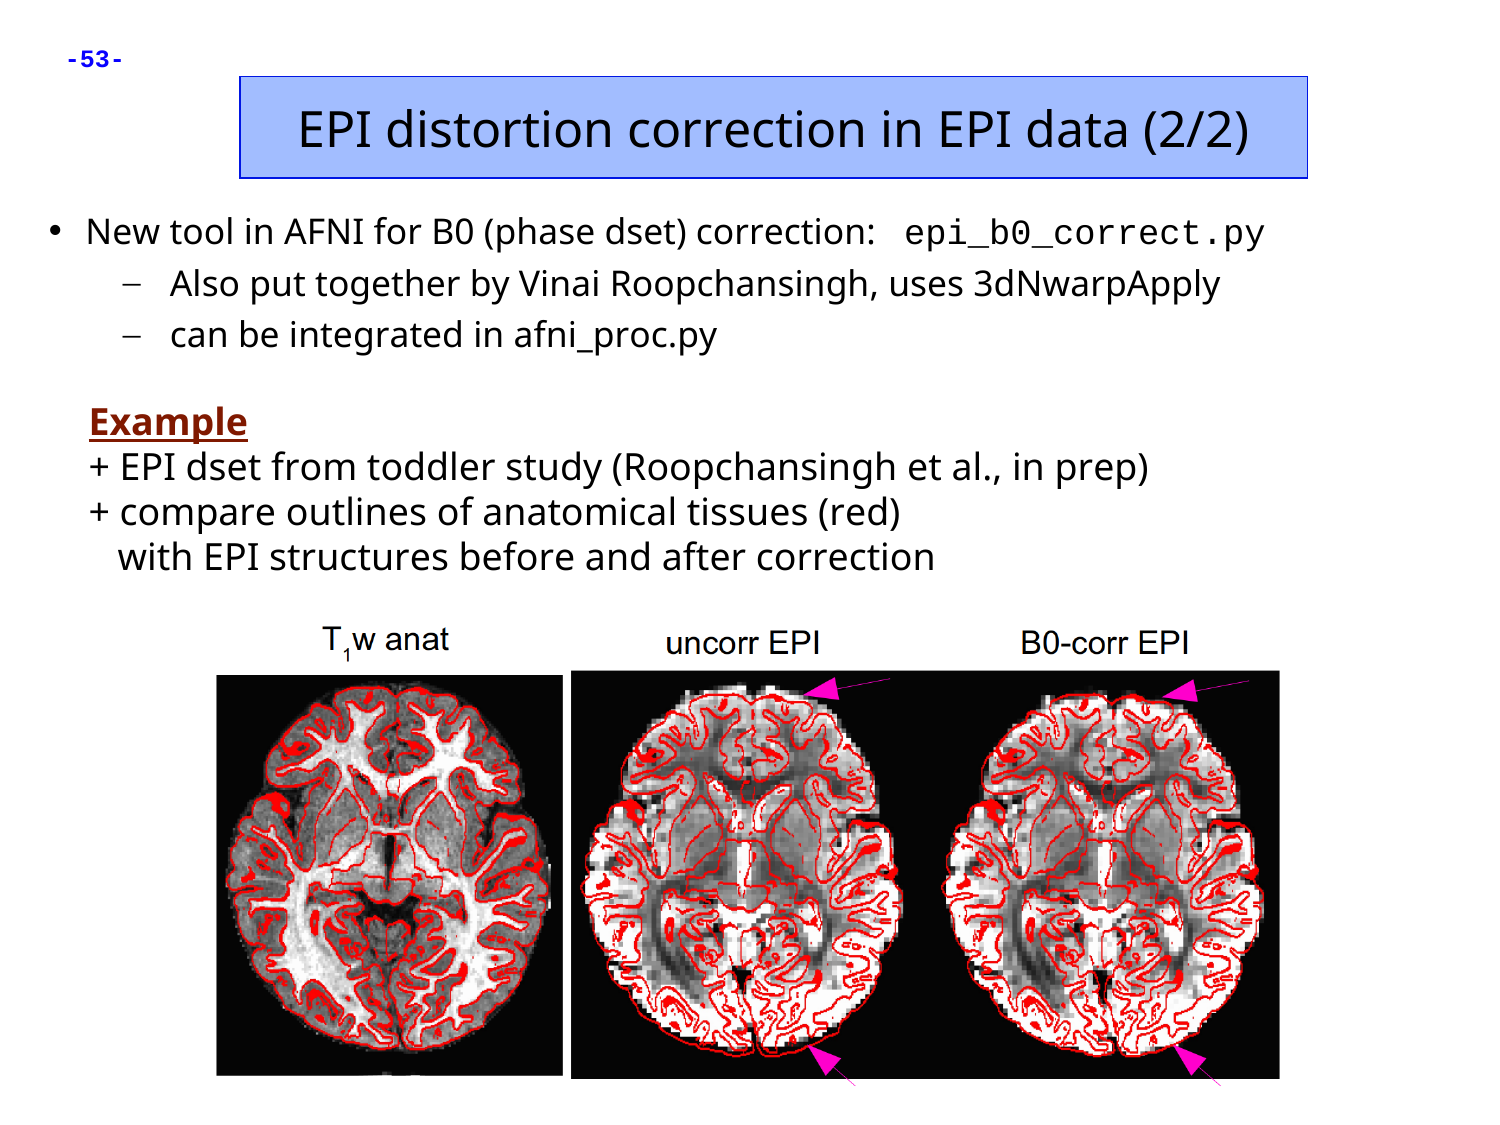

EPI distortion correction in EPI data (2/2)
New tool in AFNI for B0 (phase dset) correction: epi_b0_correct.py
Also put together by Vinai Roopchansingh, uses 3dNwarpApply
can be integrated in afni_proc.py
Example
+ EPI dset from toddler study (Roopchansingh et al., in prep)
+ compare outlines of anatomical tissues (red)
 with EPI structures before and after correction